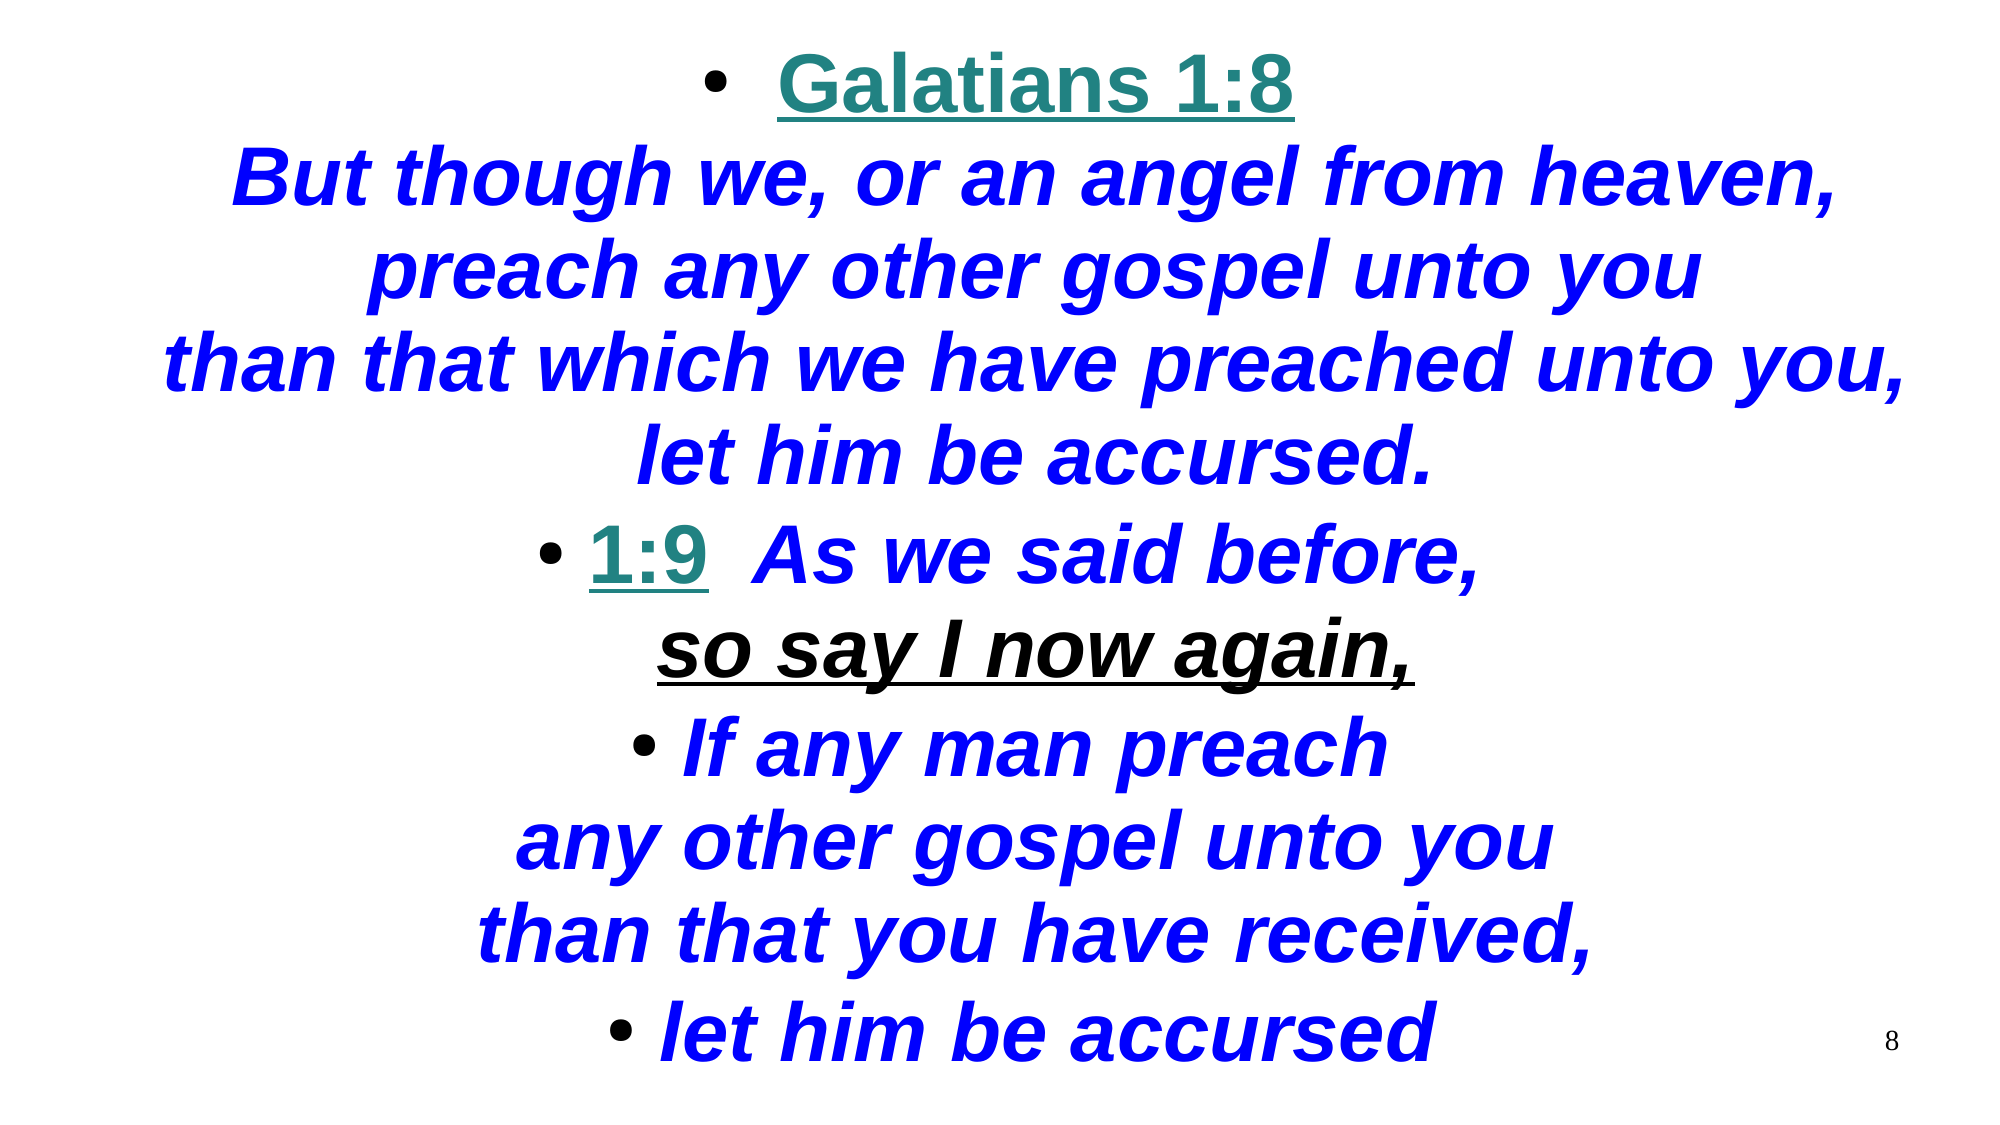

# Galatians 1:8  But though we, or an angel from heaven, preach any other gospel unto you than that which we have preached unto you, let him be accursed.
1:9  As we said before,
so say I now again,
If any man preach
any other gospel unto you
than that you have received,
let him be accursed
8